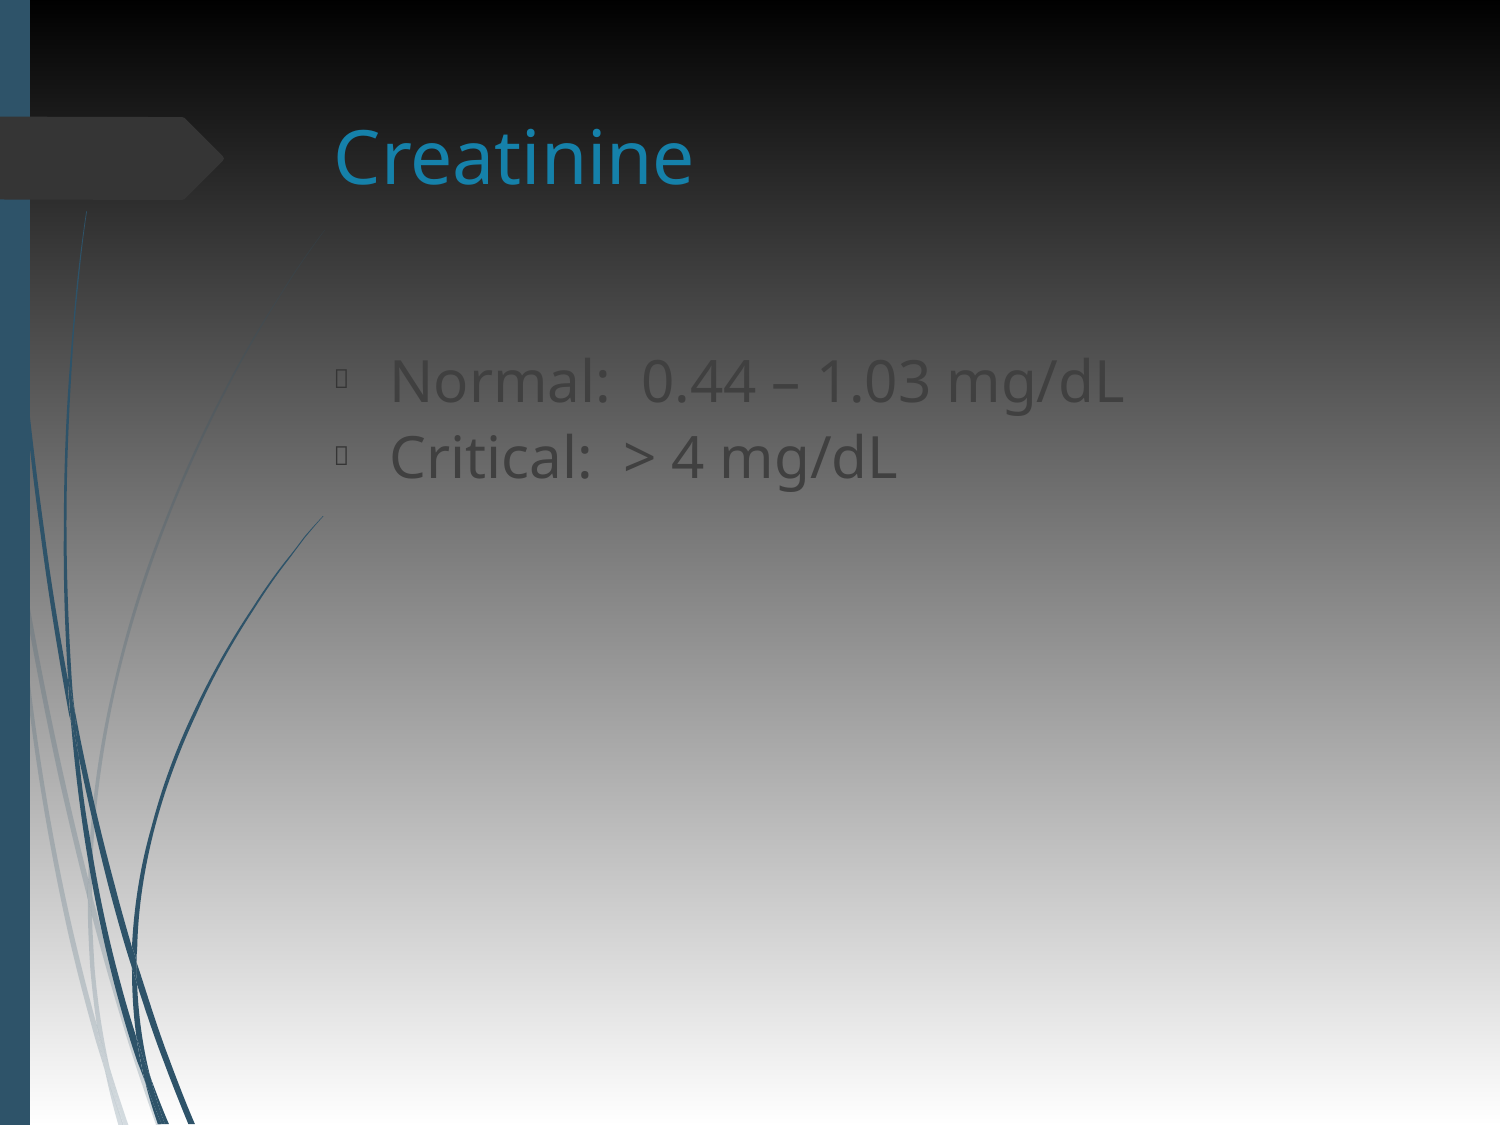

# Creatinine
Normal: 0.44 – 1.03 mg/dL
Critical: > 4 mg/dL